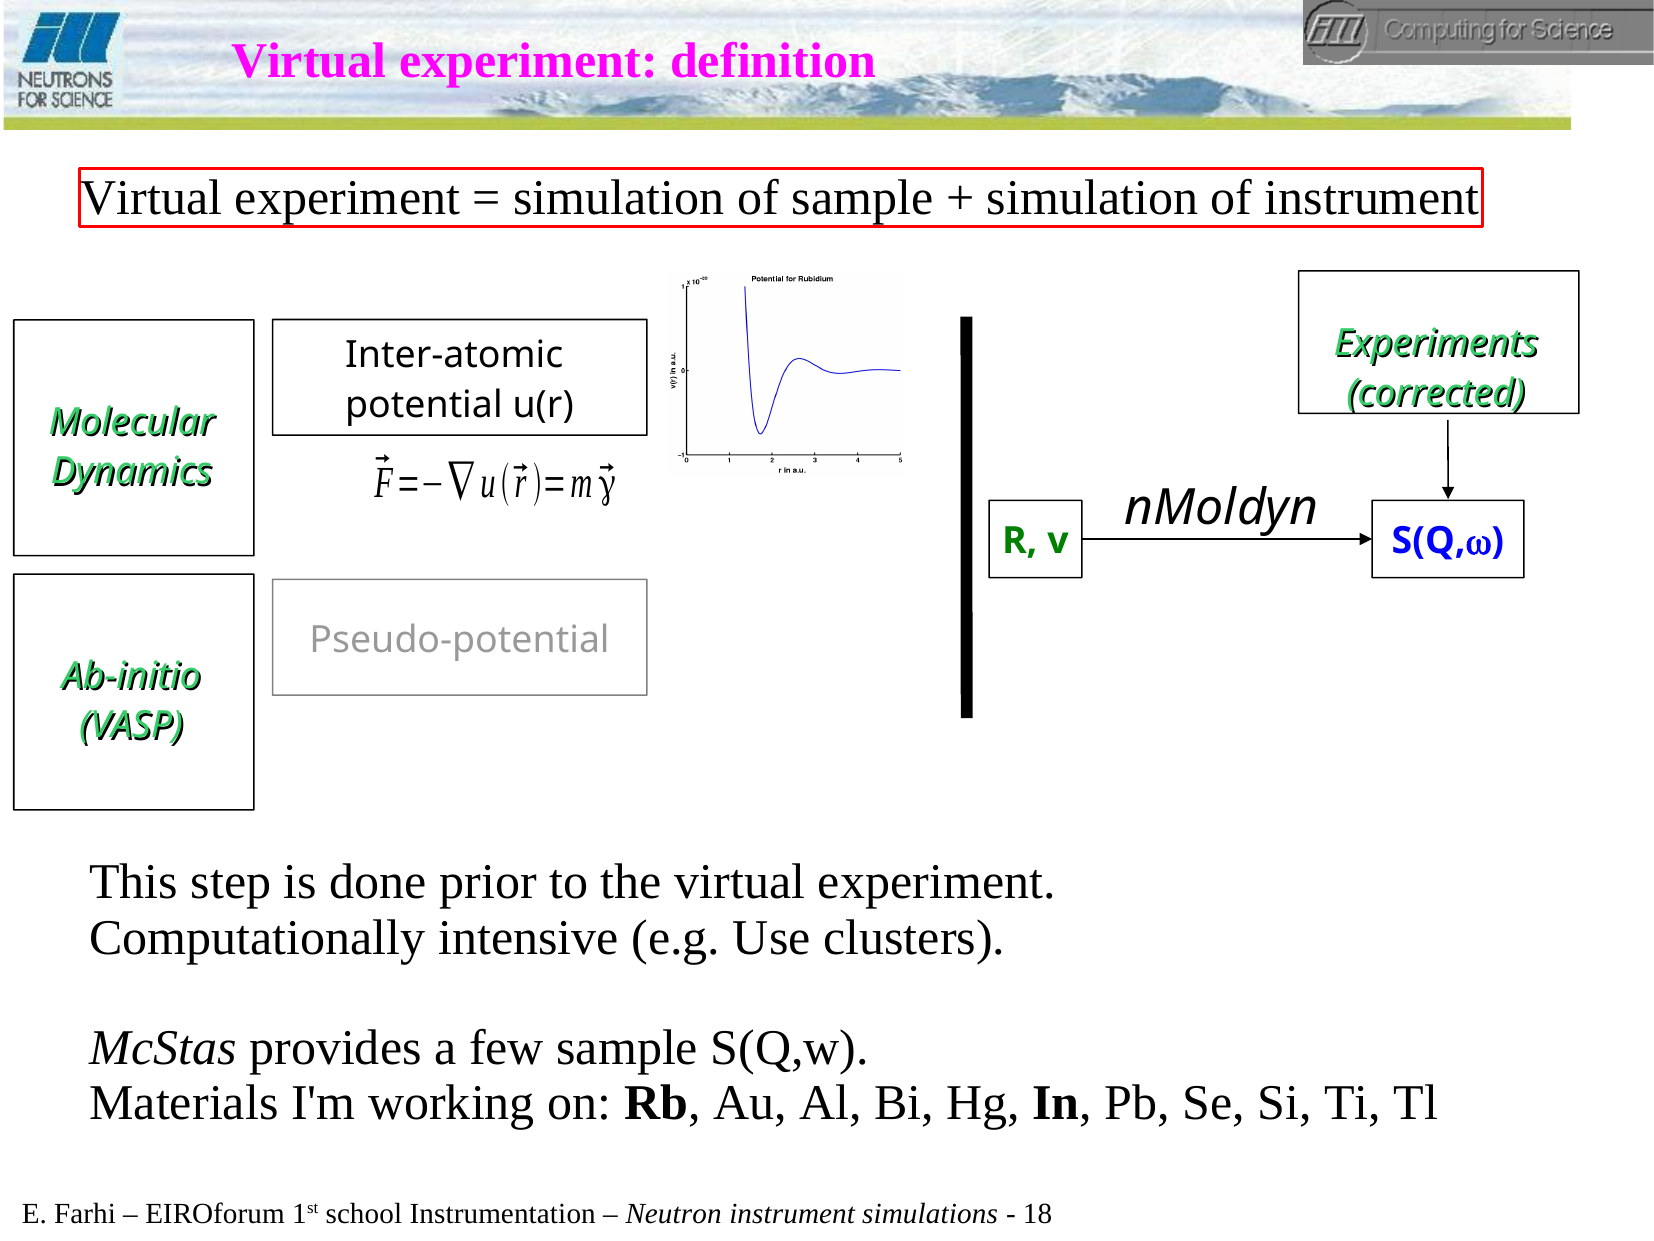

Virtual experiment: definition
Virtual experiment = simulation of sample + simulation of instrument
Experiments
(corrected)
Inter-atomic
potential u(r)
Molecular
Dynamics
nMoldyn
R, v
S(Q,w)
Ab-initio
(VASP)
Pseudo-potential
This step is done prior to the virtual experiment.
Computationally intensive (e.g. Use clusters).
McStas provides a few sample S(Q,w).
Materials I'm working on: Rb, Au, Al, Bi, Hg, In, Pb, Se, Si, Ti, Tl